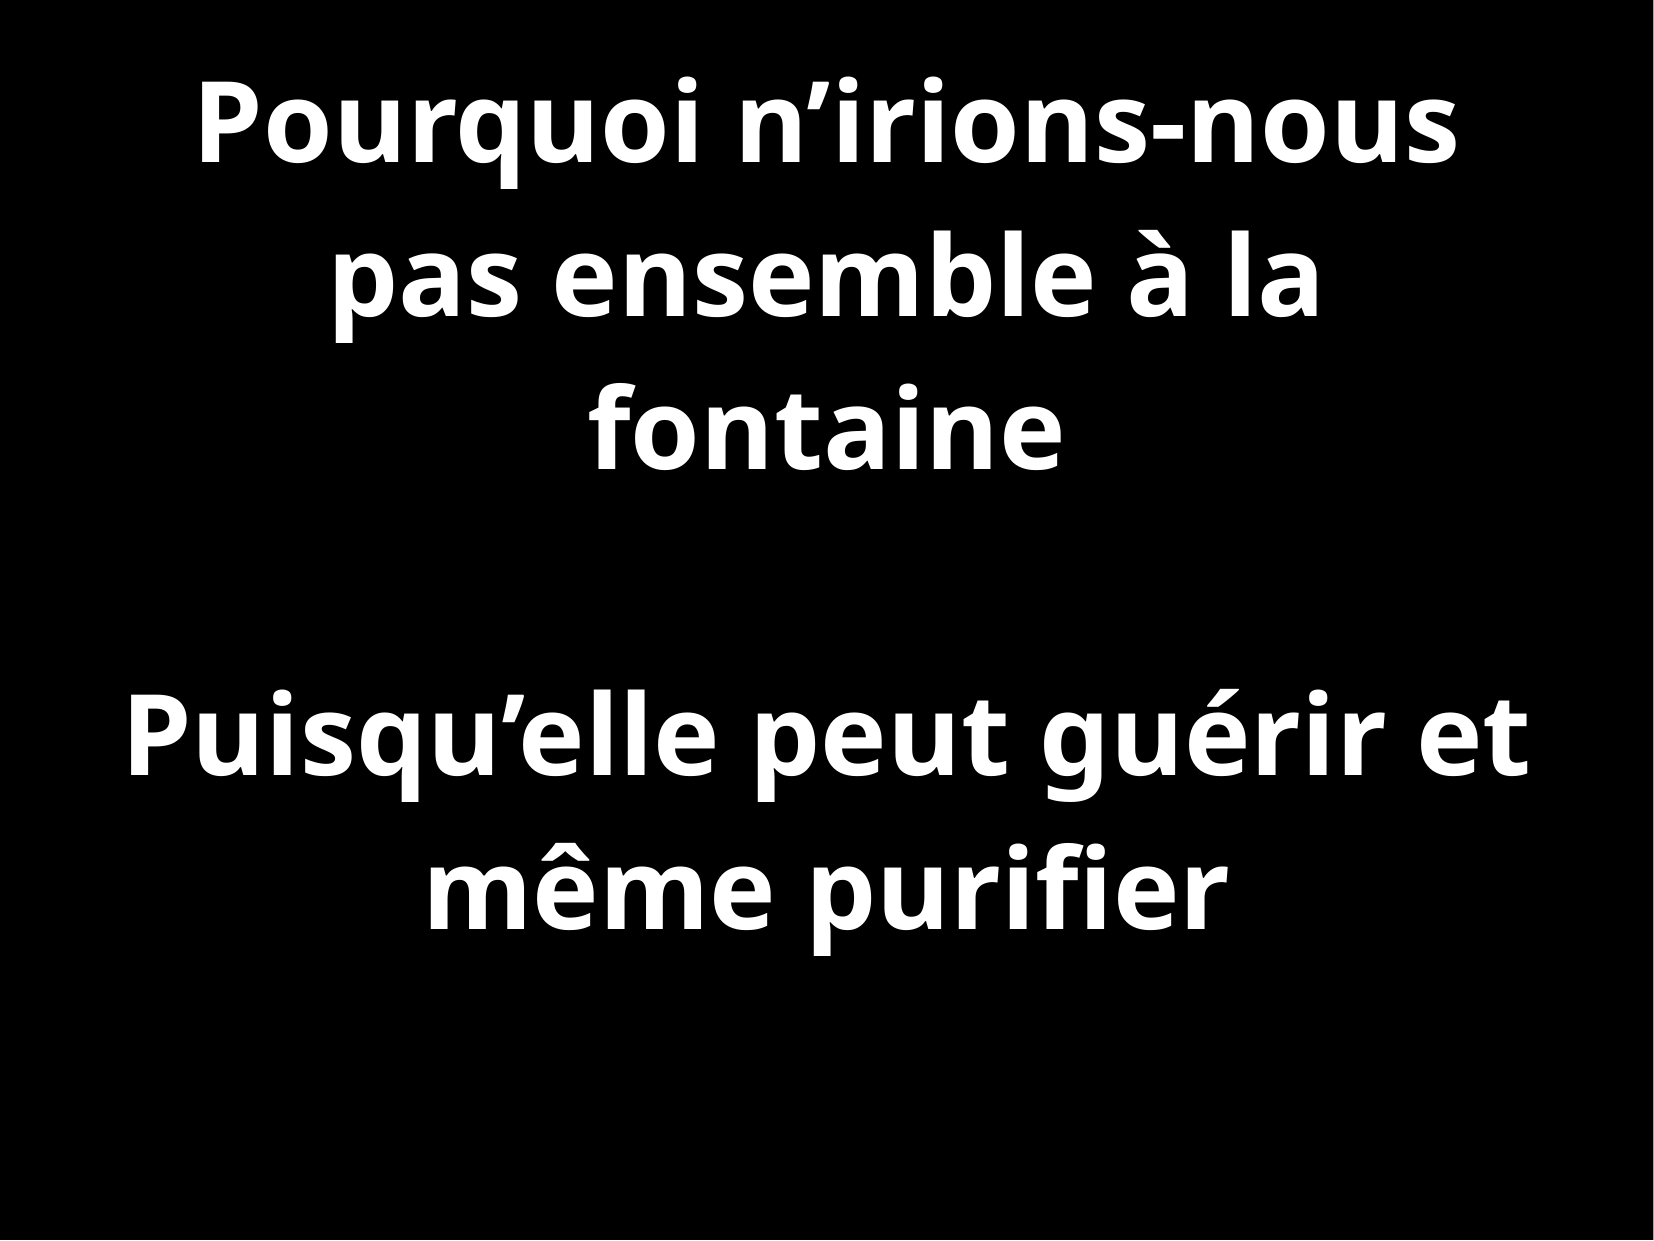

# Pourquoi n’irions-nous pas ensemble à la fontaine
Puisqu’elle peut guérir et même purifier